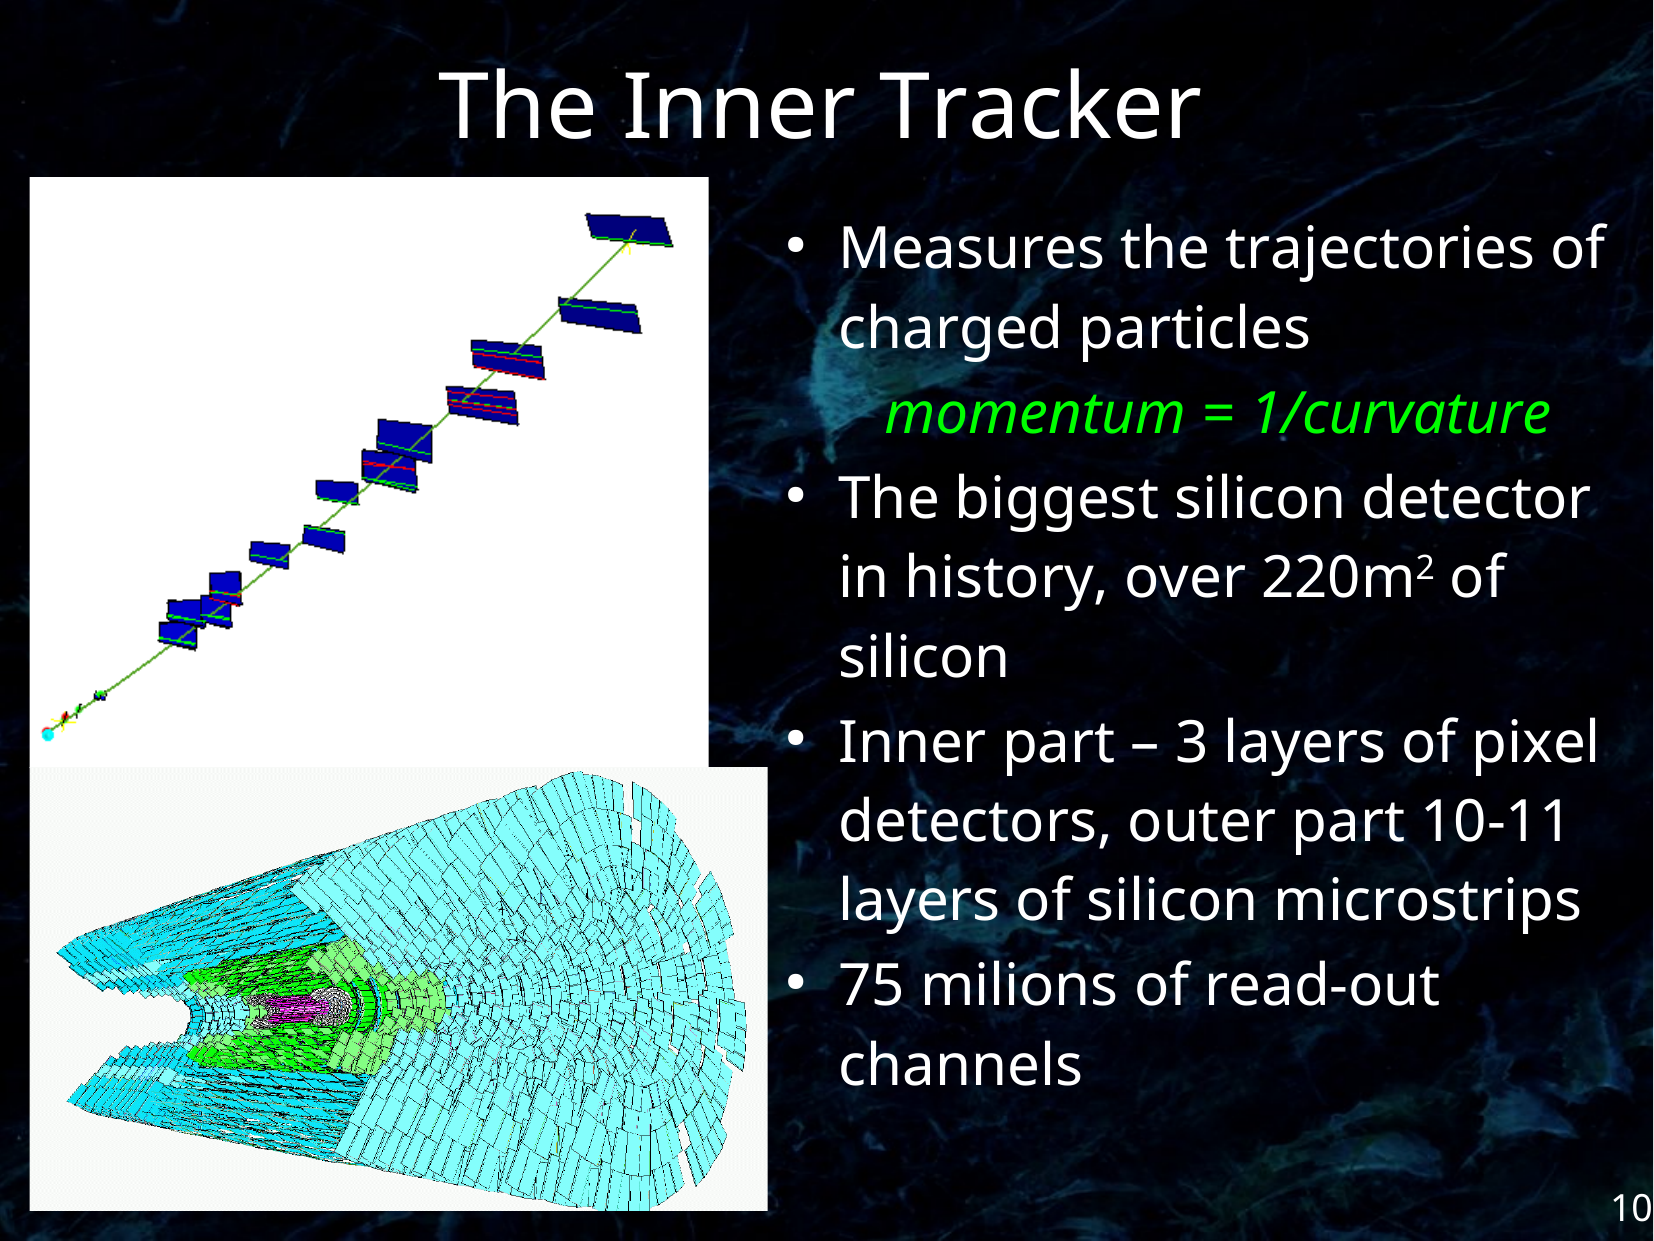

# The Inner Tracker
Measures the trajectories of charged particles
 momentum = 1/curvature
The biggest silicon detector in history, over 220m2 of silicon
Inner part – 3 layers of pixel detectors, outer part 10-11 layers of silicon microstrips
75 milions of read-out channels
10